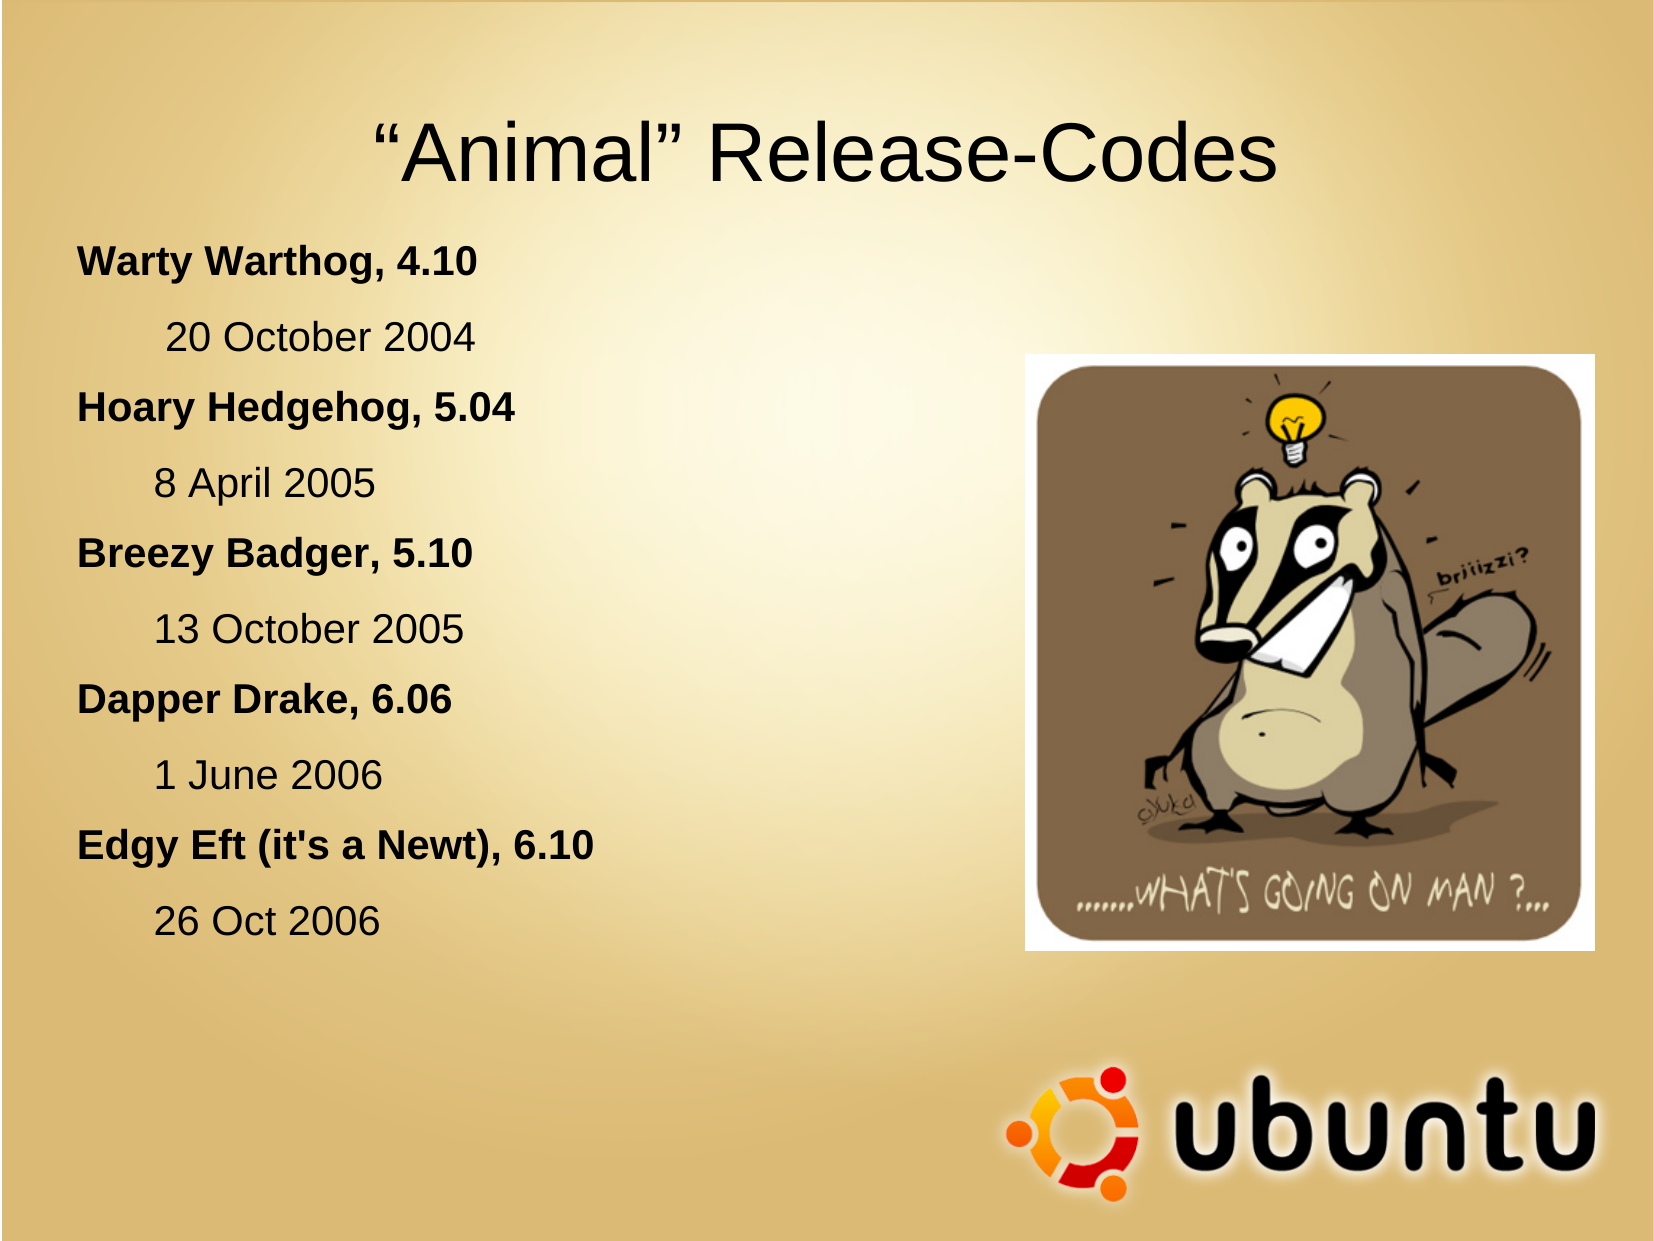

# “Animal” Release-Codes
Warty Warthog, 4.10
 20 October 2004
Hoary Hedgehog, 5.04
8 April 2005
Breezy Badger, 5.10
13 October 2005
Dapper Drake, 6.06
1 June 2006
Edgy Eft (it's a Newt), 6.10
26 Oct 2006